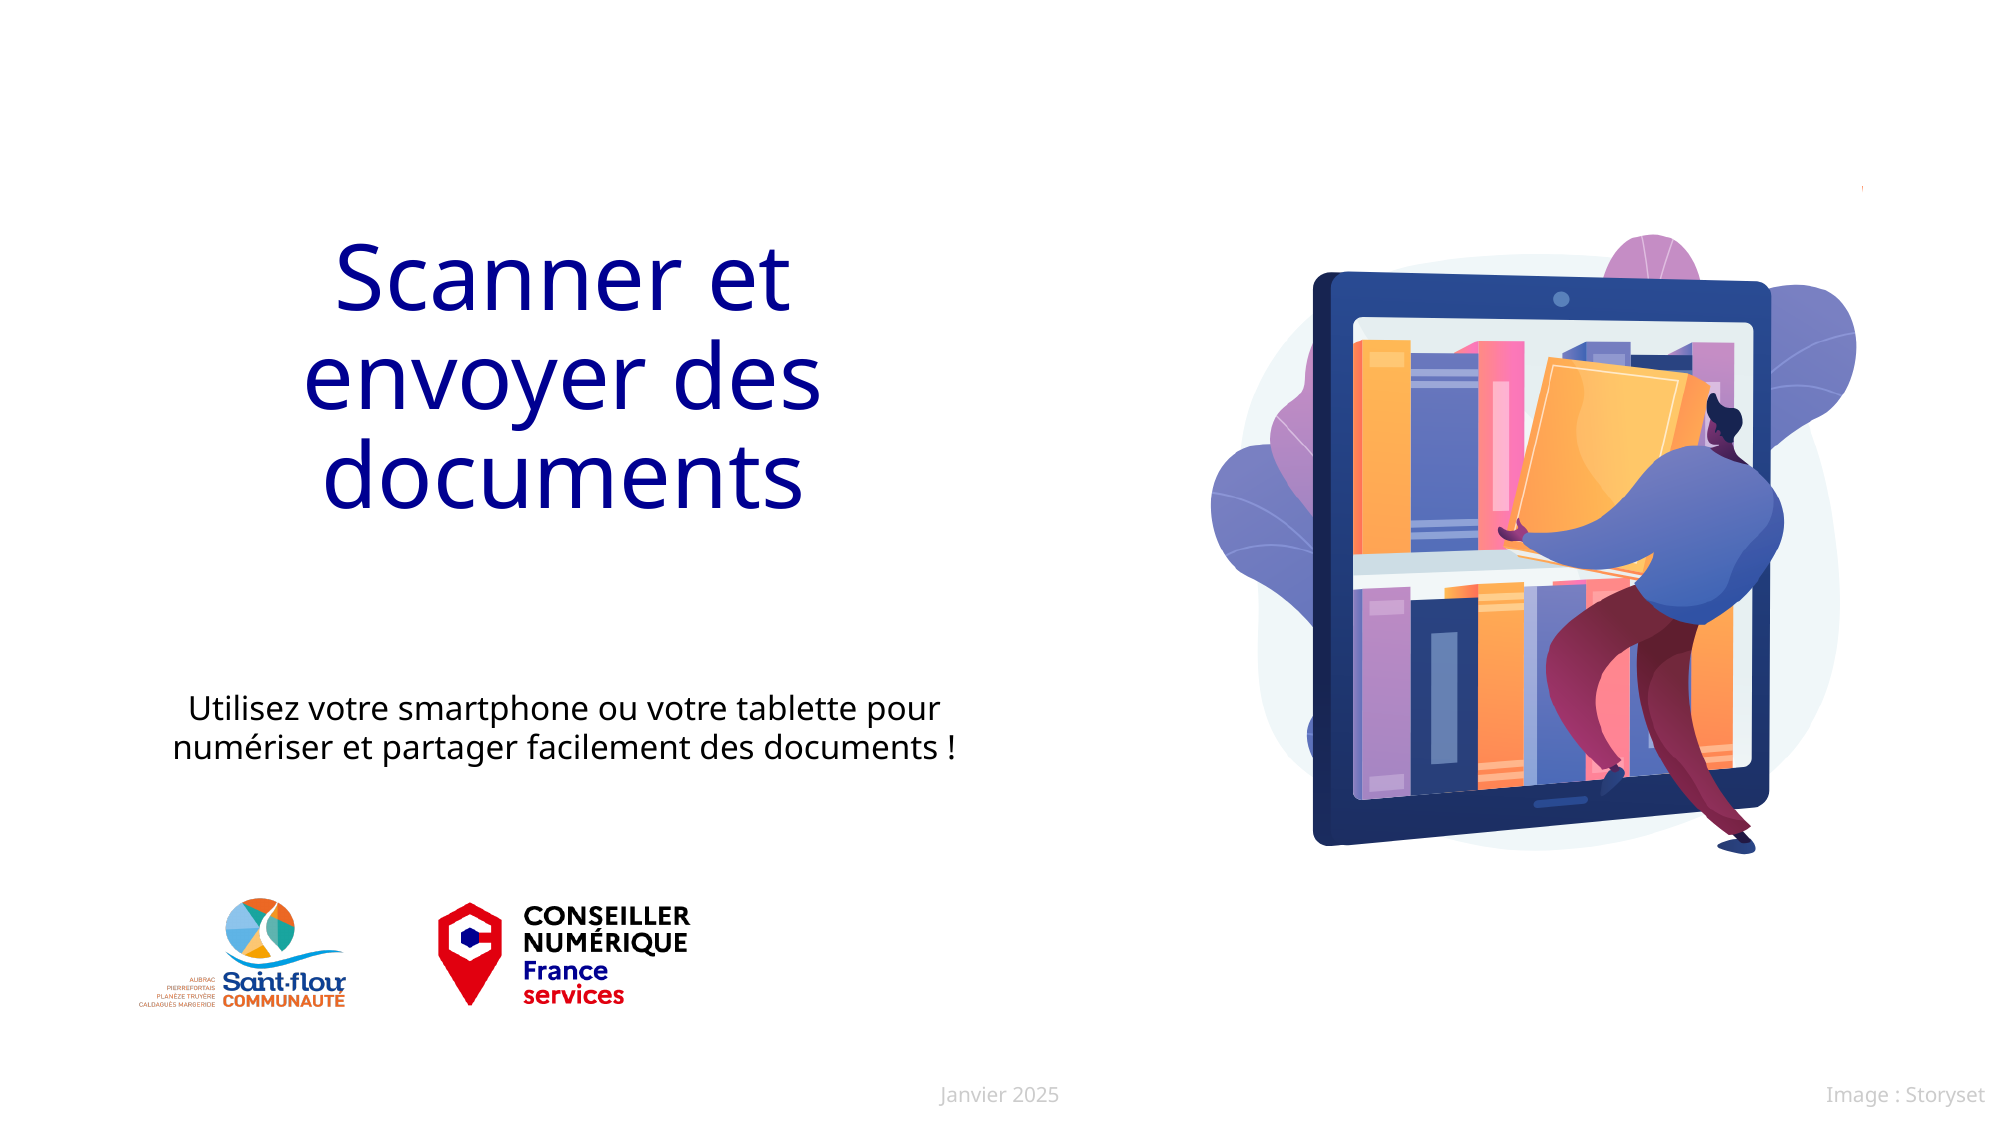

# Scanner et envoyer des documents
Utilisez votre smartphone ou votre tablette pour numériser et partager facilement des documents !
Janvier 2025
Image : Storyset